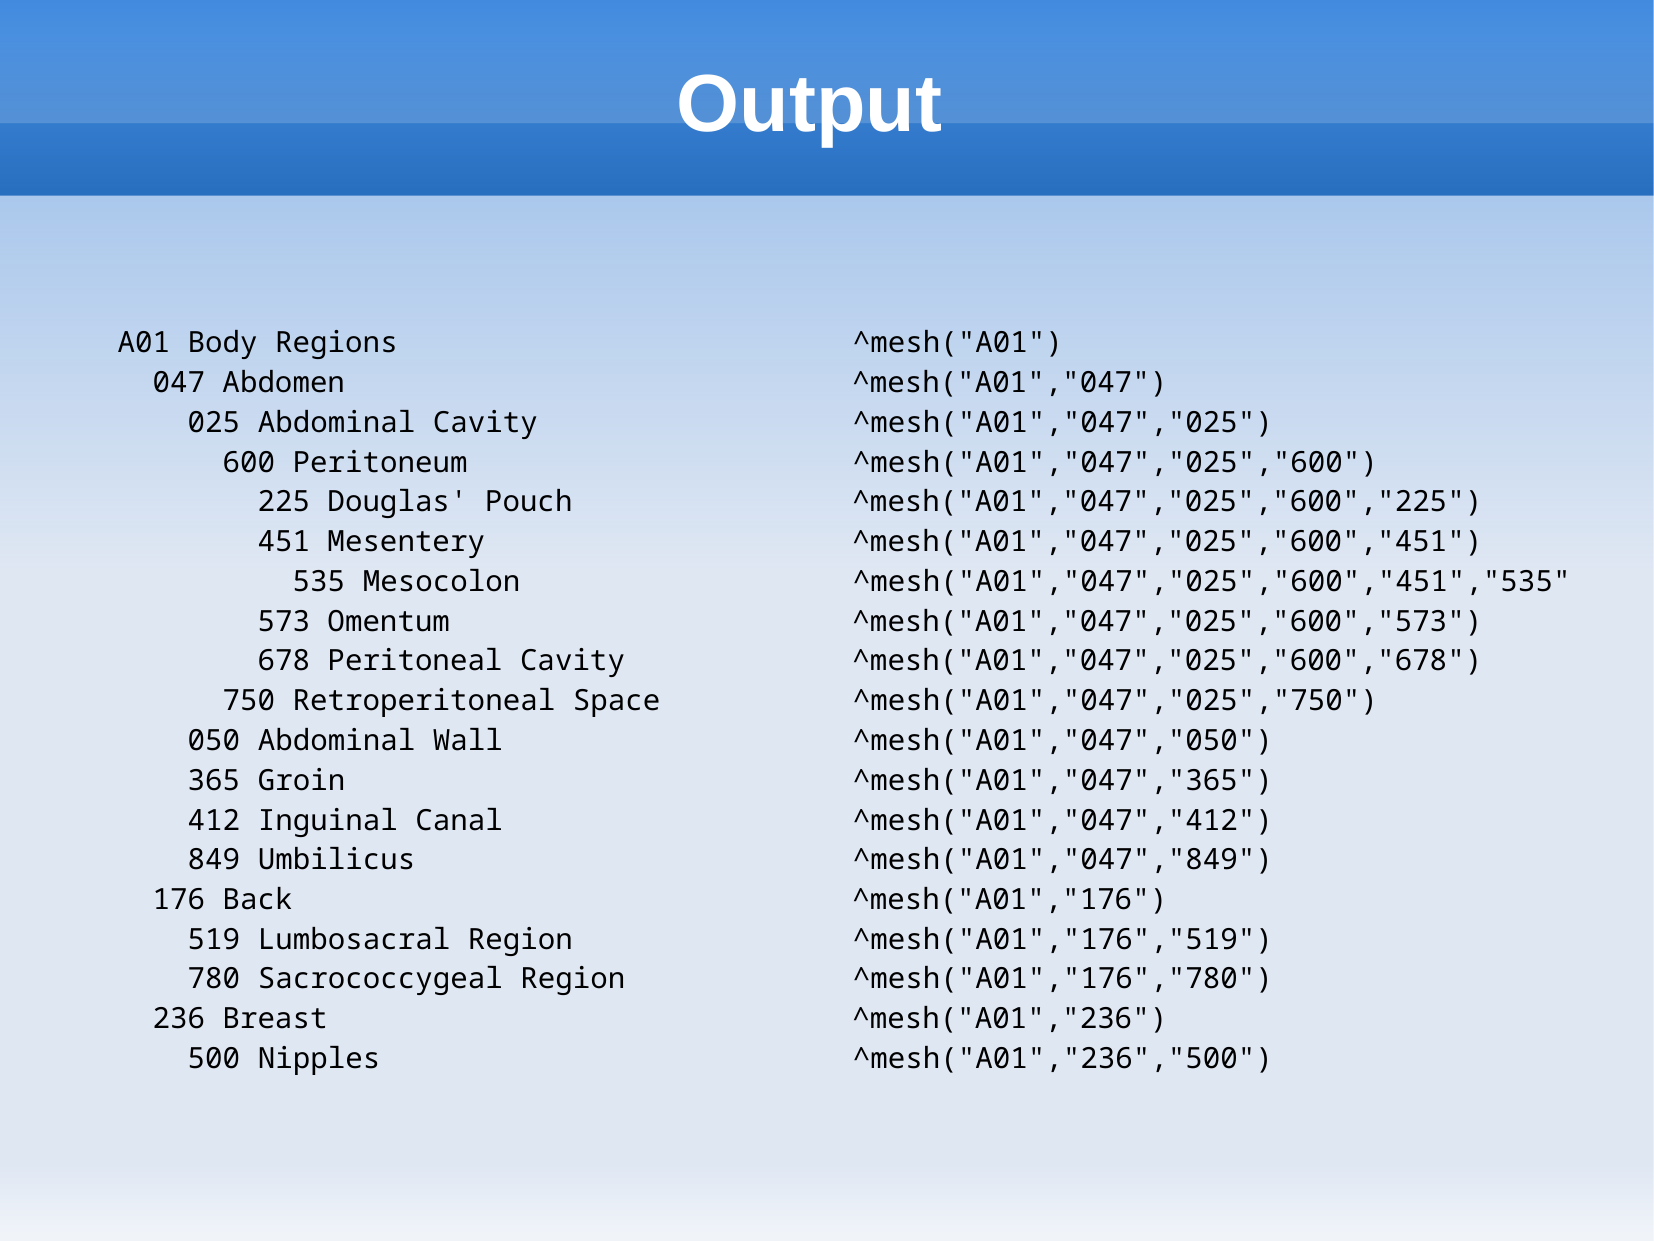

# Output
 A01 Body Regions ^mesh("A01")
 047 Abdomen ^mesh("A01","047")
 025 Abdominal Cavity ^mesh("A01","047","025")
 600 Peritoneum ^mesh("A01","047","025","600")
 225 Douglas' Pouch ^mesh("A01","047","025","600","225")
 451 Mesentery ^mesh("A01","047","025","600","451")
 535 Mesocolon ^mesh("A01","047","025","600","451","535"
 573 Omentum ^mesh("A01","047","025","600","573")
 678 Peritoneal Cavity ^mesh("A01","047","025","600","678")
 750 Retroperitoneal Space ^mesh("A01","047","025","750")
 050 Abdominal Wall ^mesh("A01","047","050")
 365 Groin ^mesh("A01","047","365")
 412 Inguinal Canal ^mesh("A01","047","412")
 849 Umbilicus ^mesh("A01","047","849")
 176 Back ^mesh("A01","176")
 519 Lumbosacral Region ^mesh("A01","176","519")
 780 Sacrococcygeal Region ^mesh("A01","176","780")
 236 Breast ^mesh("A01","236")
 500 Nipples ^mesh("A01","236","500")